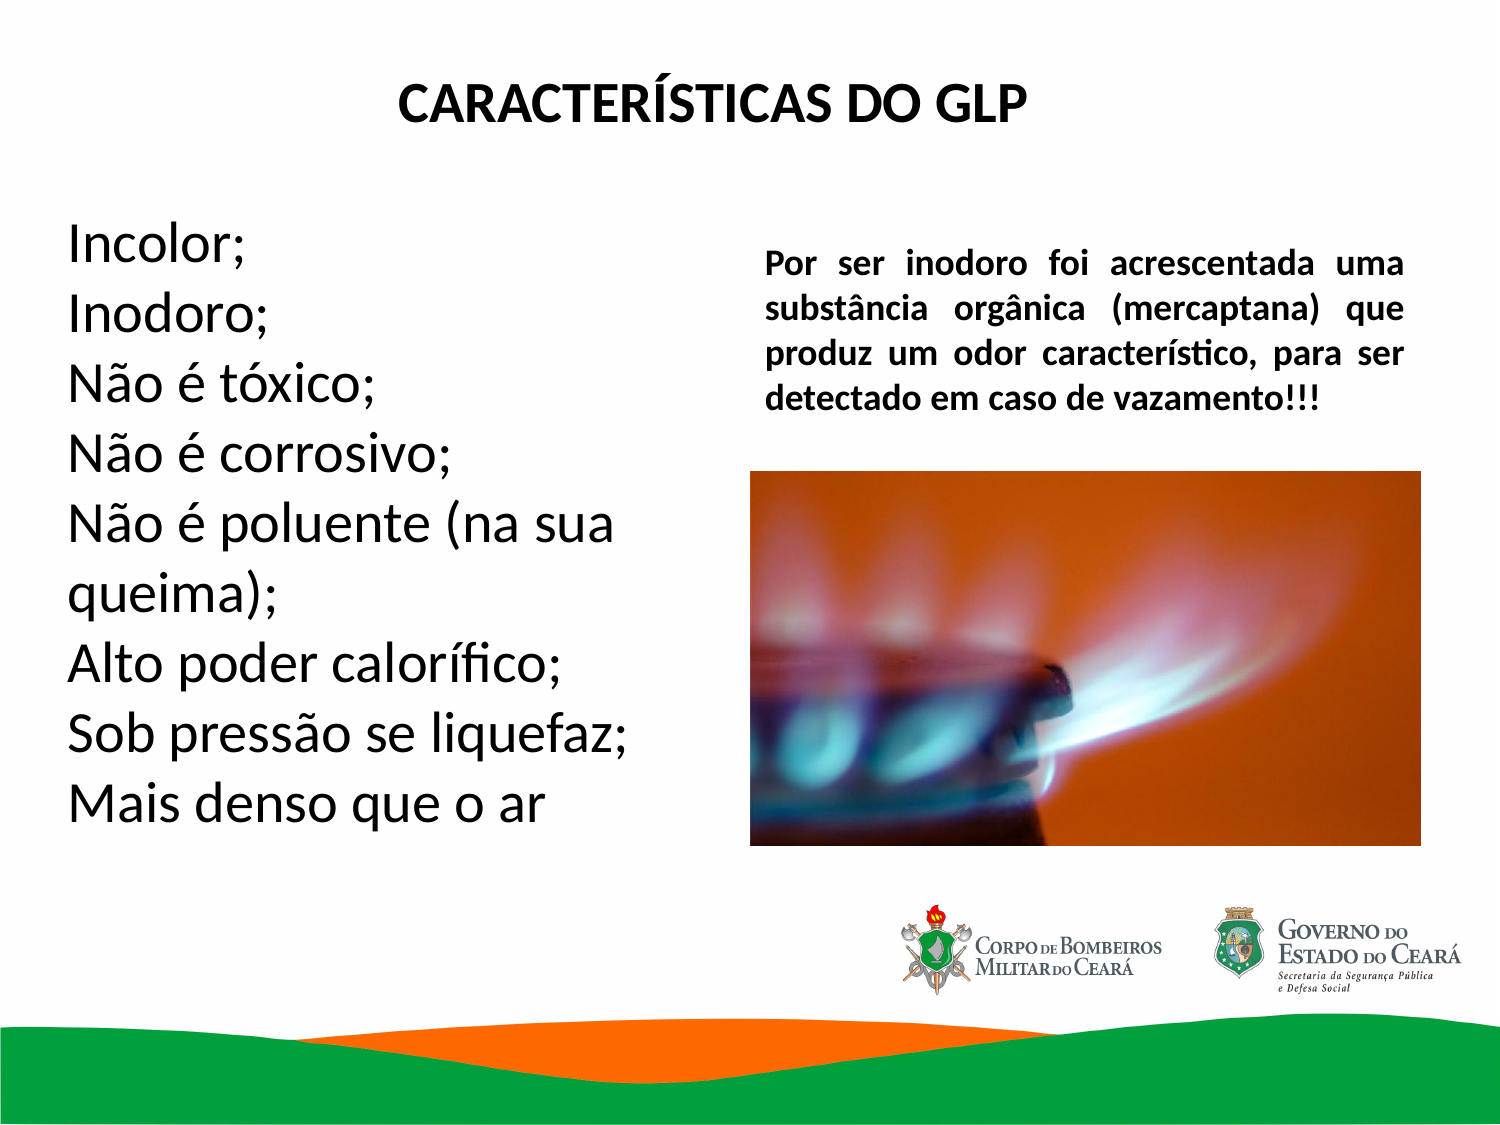

CARACTERÍSTICAS DO GLP
Incolor;
Inodoro;
Não é tóxico;
Não é corrosivo;
Não é poluente (na sua queima);
Alto poder calorífico;
Sob pressão se liquefaz;
Mais denso que o ar
Por ser inodoro foi acrescentada uma substância orgânica (mercaptana) que produz um odor característico, para ser detectado em caso de vazamento!!!